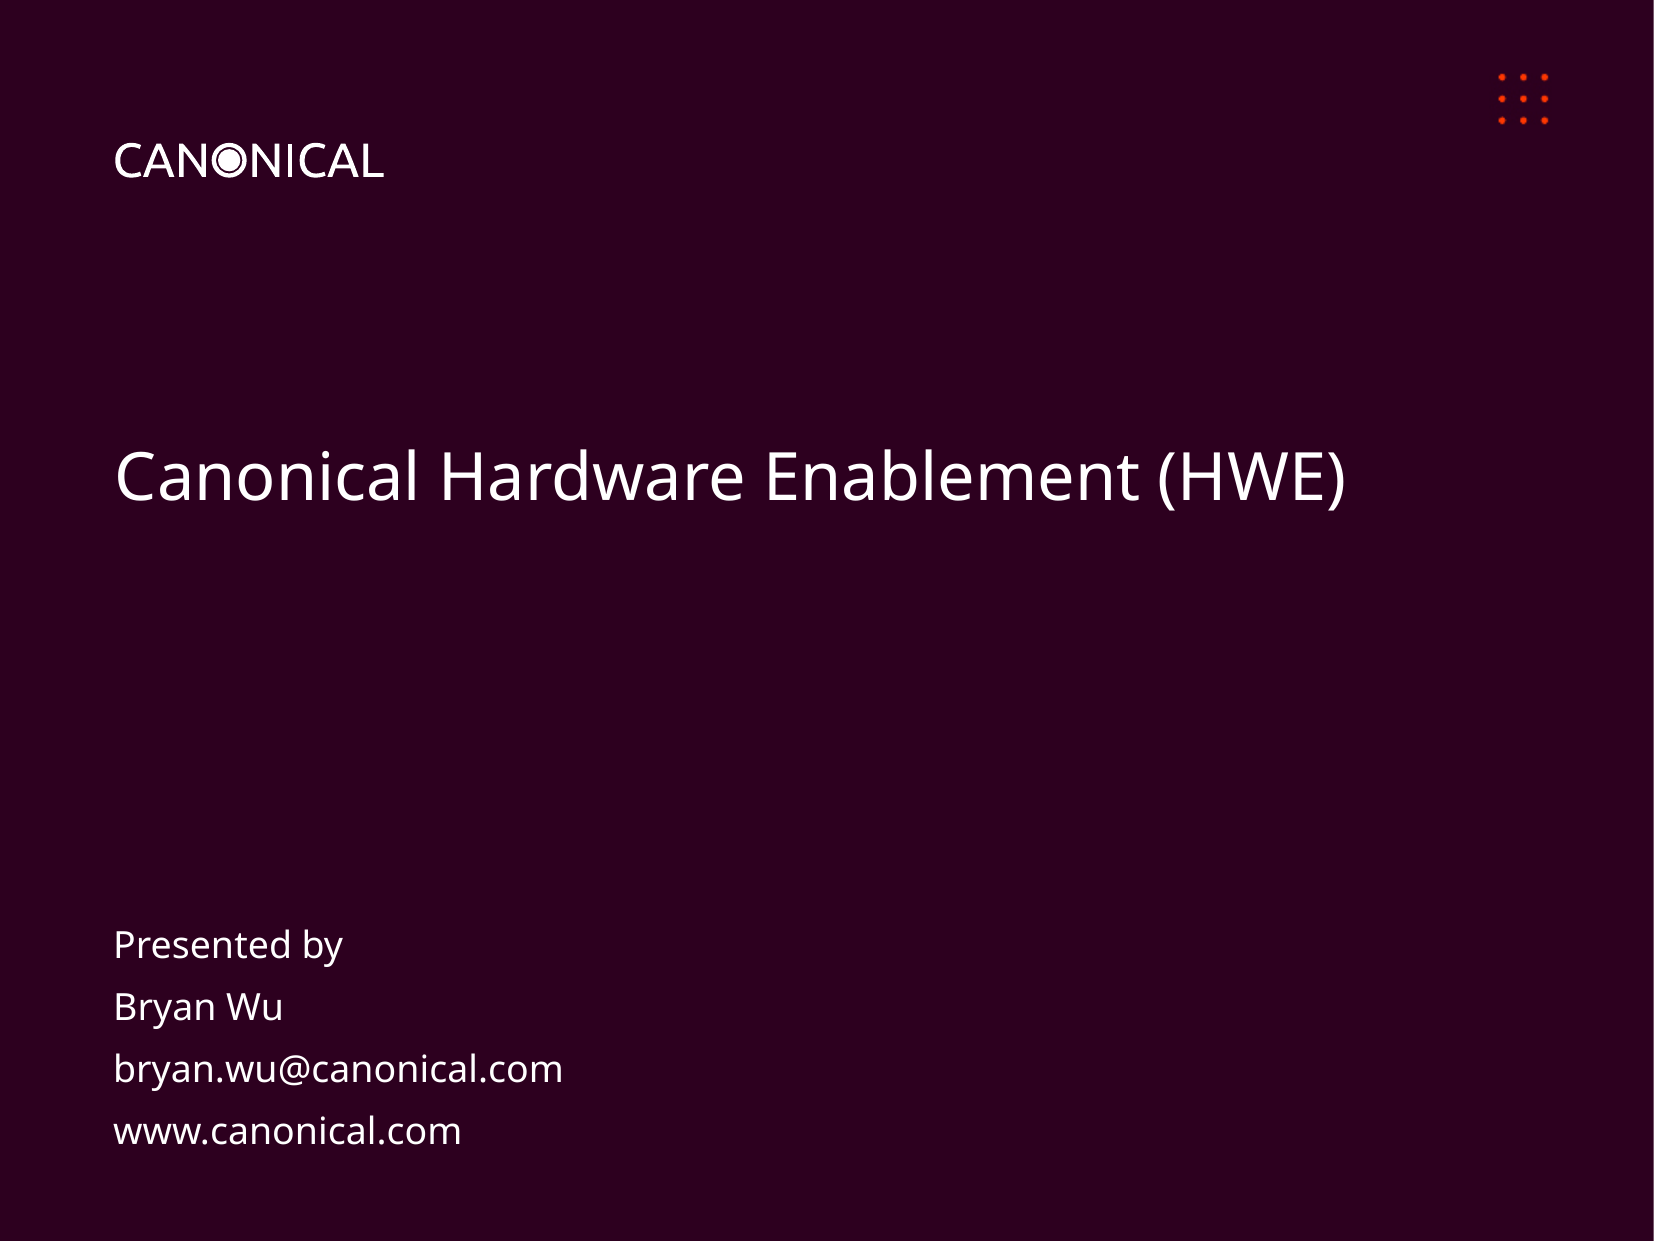

# Canonical Hardware Enablement (HWE)
Presented by
Bryan Wu
bryan.wu@canonical.com
www.canonical.com